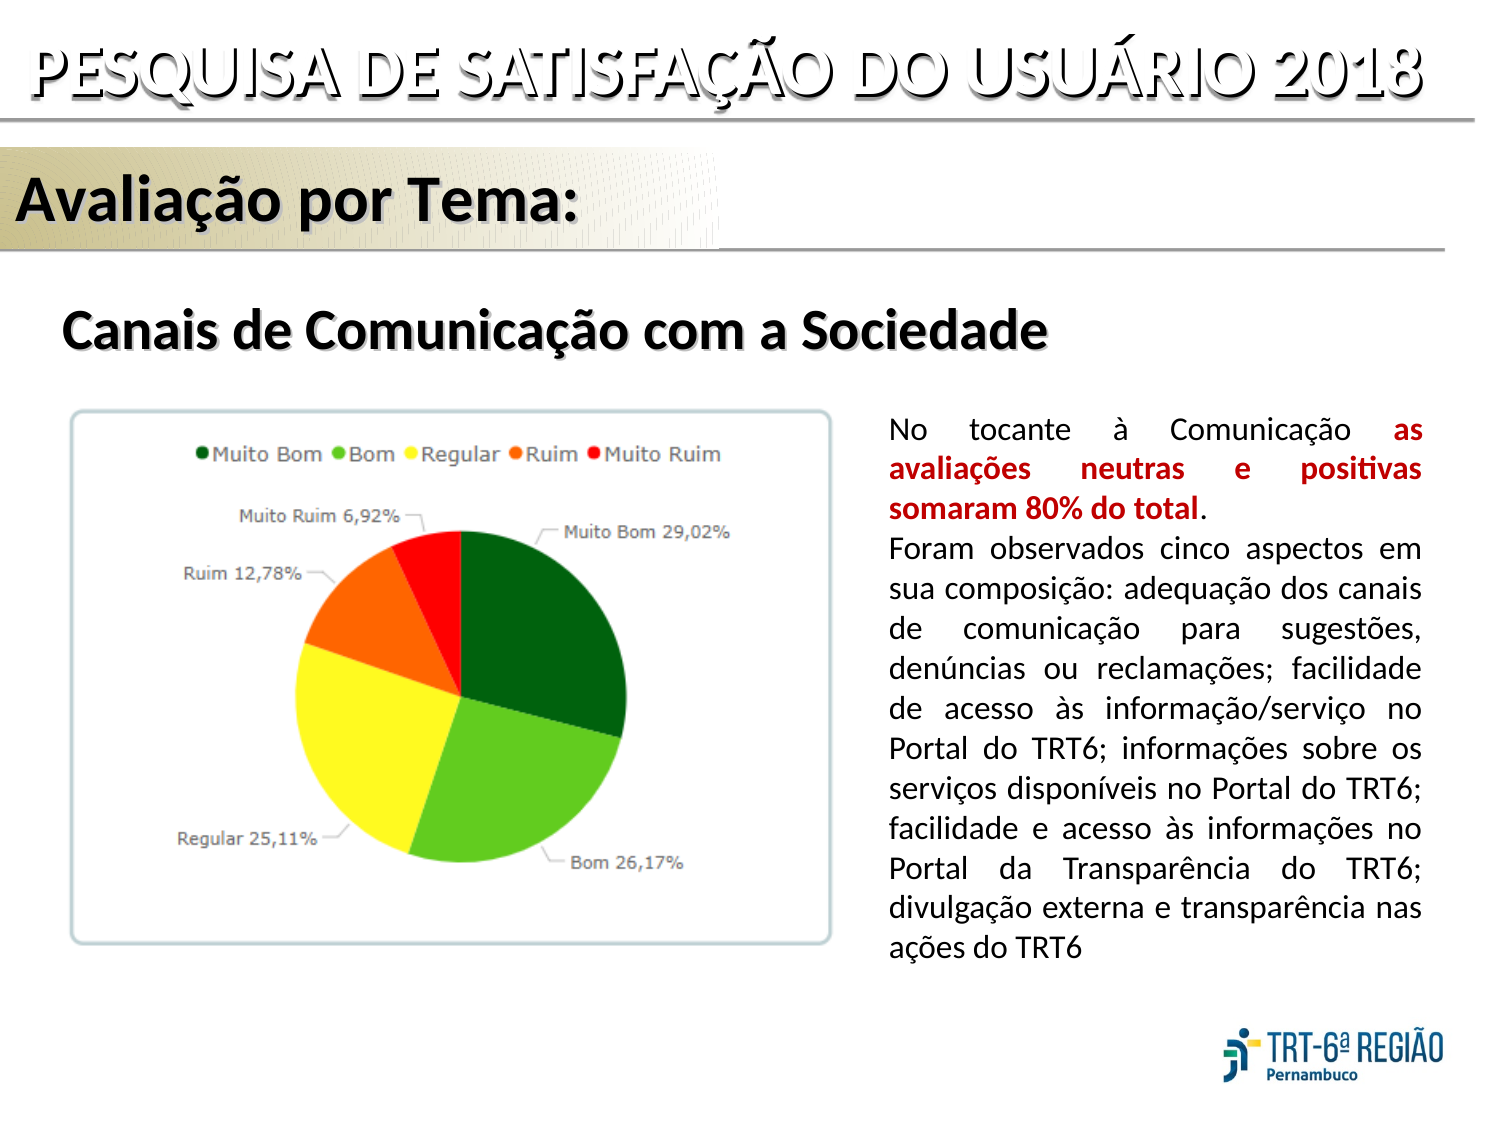

PESQUISA DE SATISFAÇÃO DO USUÁRIO 2018
Avaliação por Tema:
Canais de Comunicação com a Sociedade
No tocante à Comunicação as avaliações neutras e positivas somaram 80% do total.
Foram observados cinco aspectos em sua composição: adequação dos canais de comunicação para sugestões, denúncias ou reclamações; facilidade de acesso às informação/serviço no Portal do TRT6; informações sobre os serviços disponíveis no Portal do TRT6; facilidade e acesso às informações no Portal da Transparência do TRT6; divulgação externa e transparência nas ações do TRT6